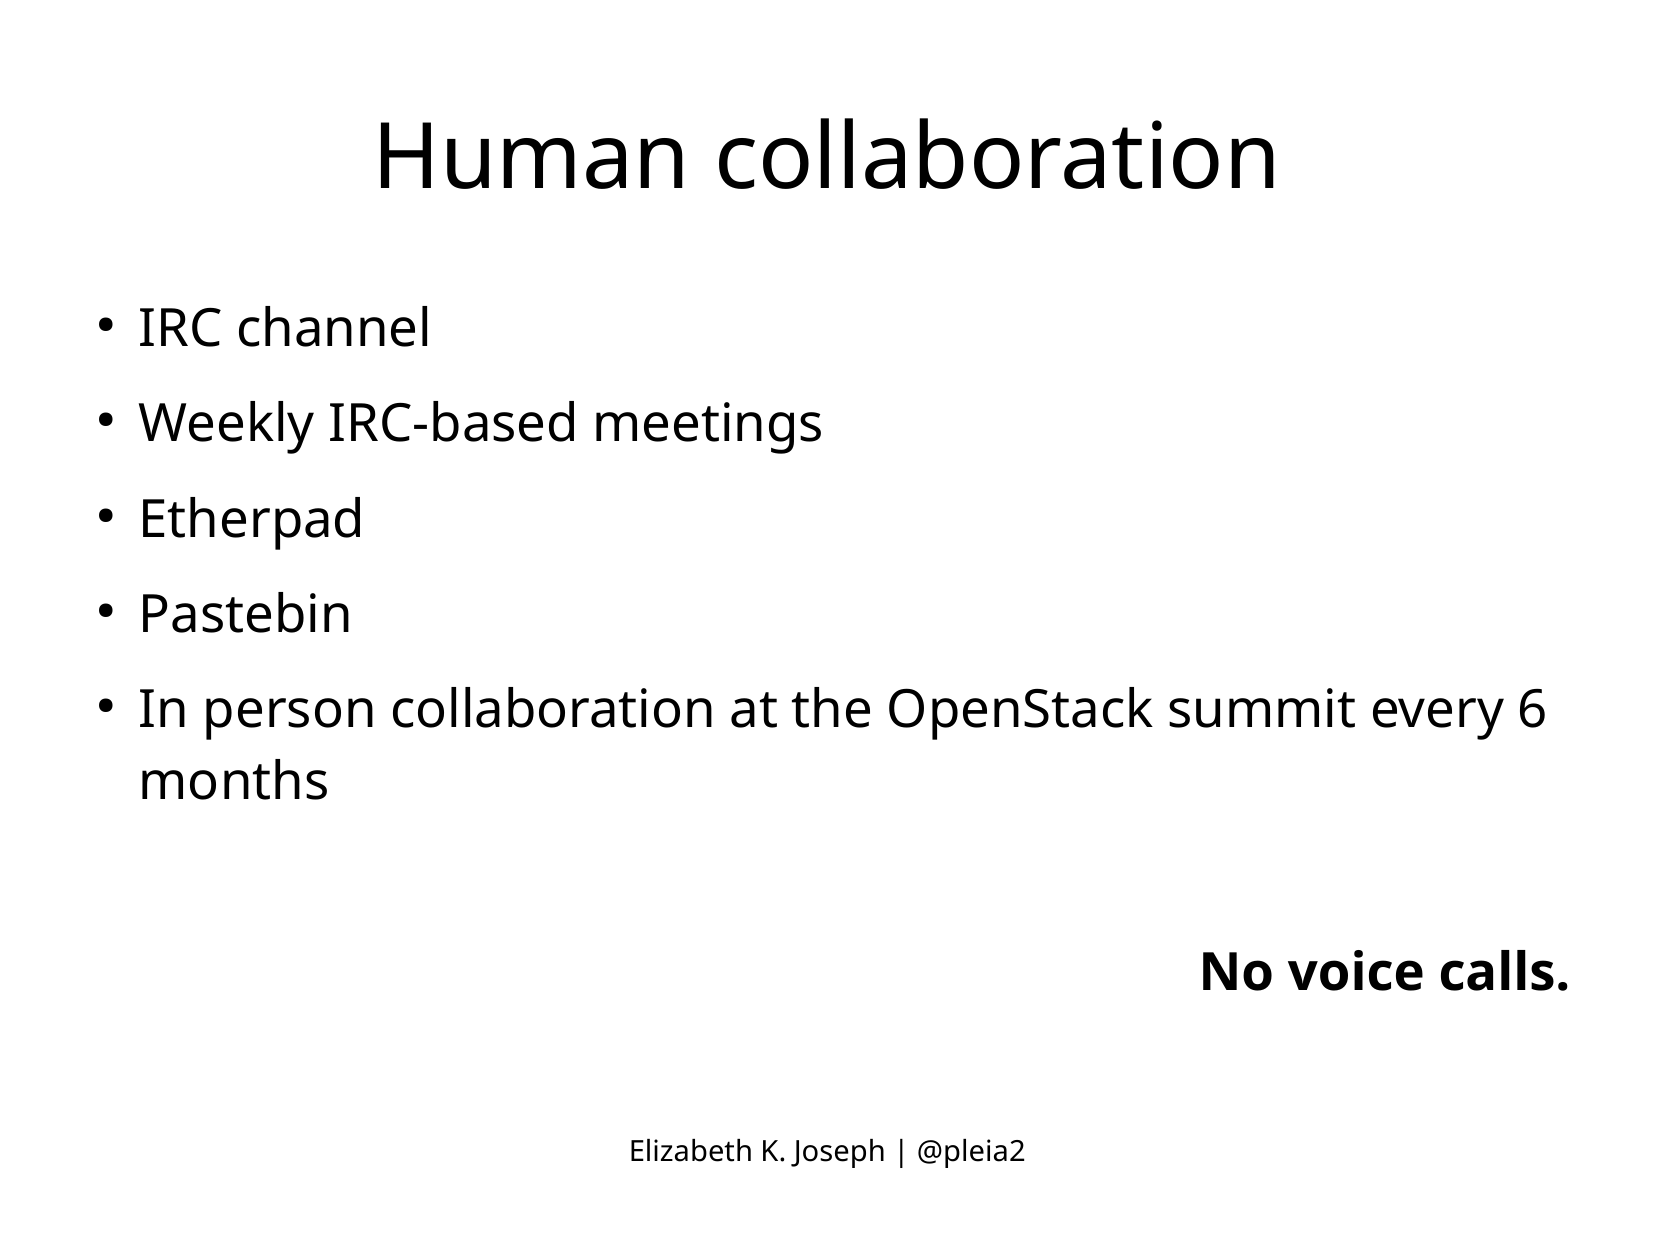

# Human collaboration
IRC channel
Weekly IRC-based meetings
Etherpad
Pastebin
In person collaboration at the OpenStack summit every 6 months
No voice calls.
Elizabeth K. Joseph | @pleia2